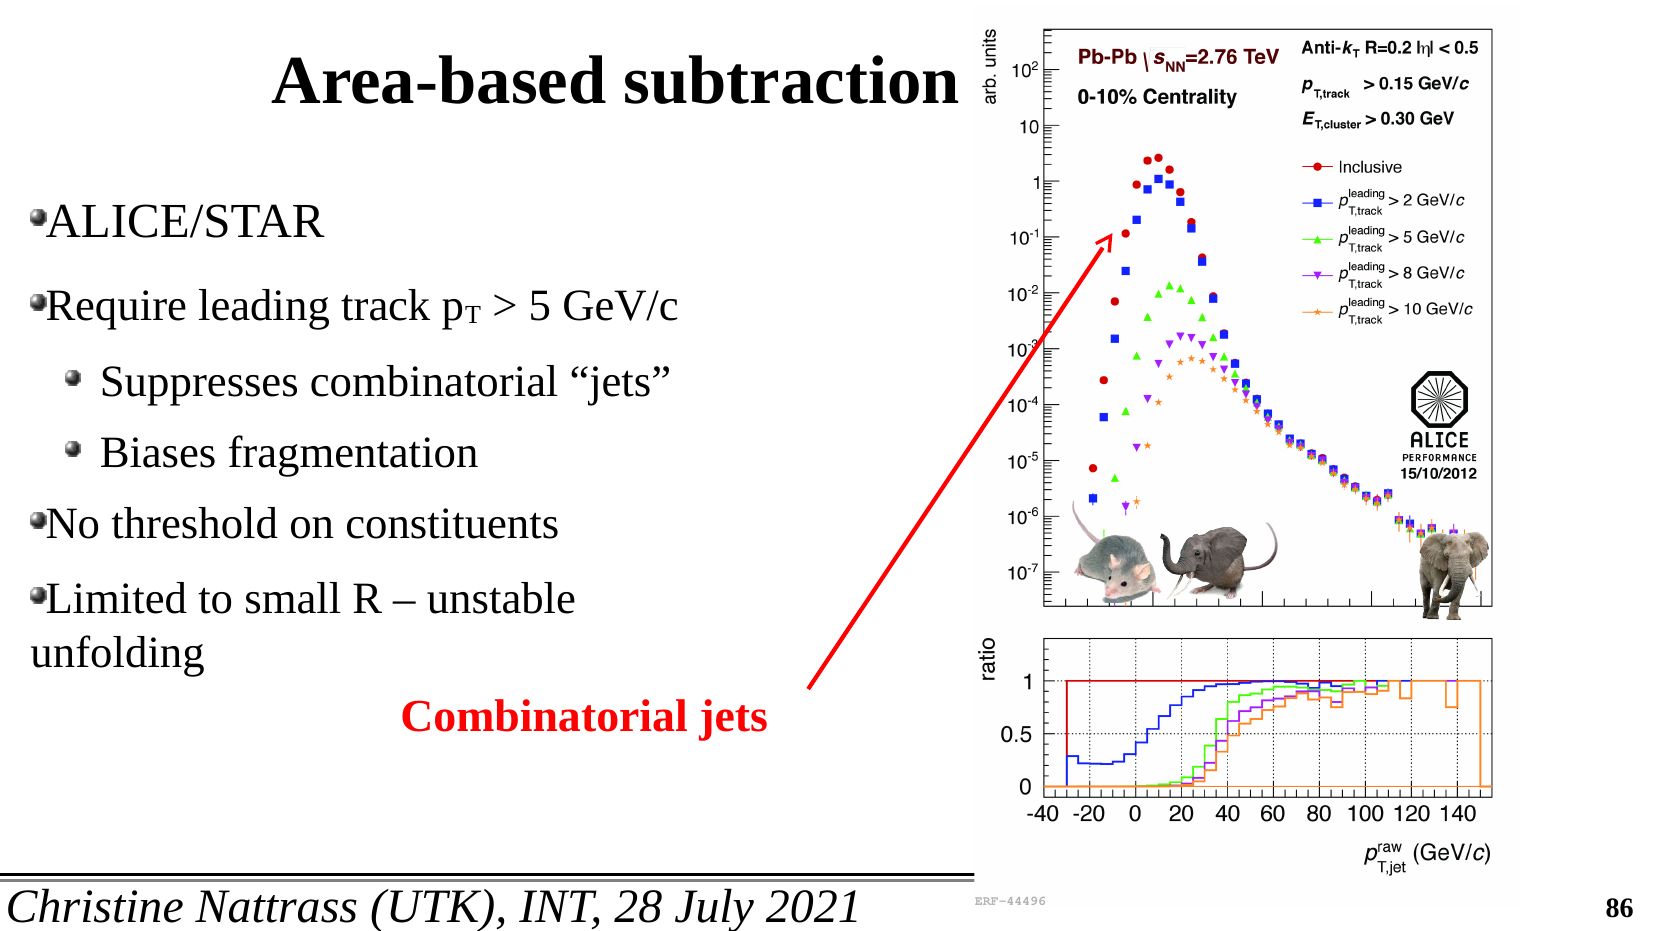

# Area-based subtraction
ALICE/STAR
Require leading track pT > 5 GeV/c
Suppresses combinatorial “jets”
Biases fragmentation
No threshold on constituents
Limited to small R – unstable unfolding
Combinatorial jets